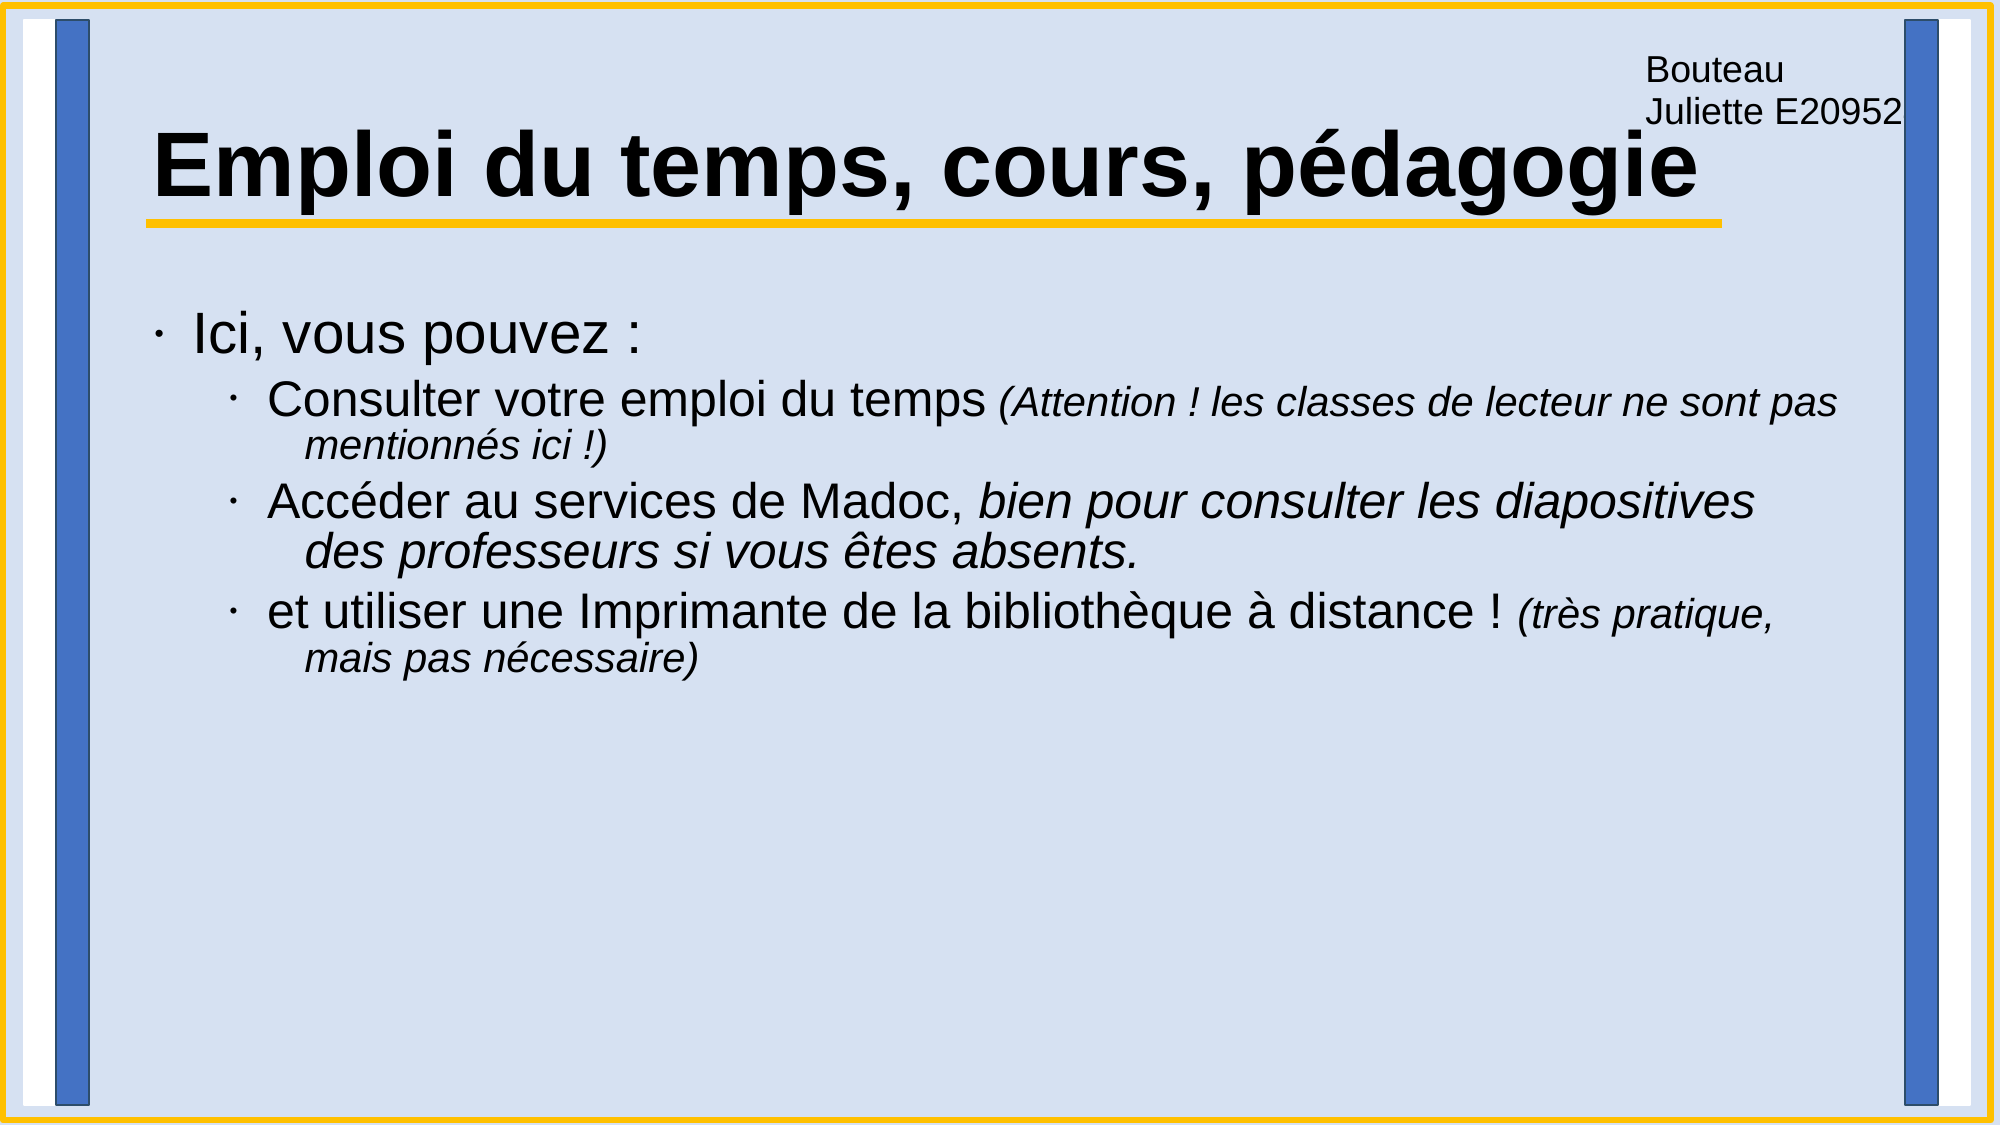

Bouteau
Juliette E209524T
# Emploi du temps, cours, pédagogie
Ici, vous pouvez :
Consulter votre emploi du temps (Attention ! les classes de lecteur ne sont pas mentionnés ici !)
Accéder au services de Madoc, bien pour consulter les diapositives des professeurs si vous êtes absents.
et utiliser une Imprimante de la bibliothèque à distance ! (très pratique, mais pas nécessaire)